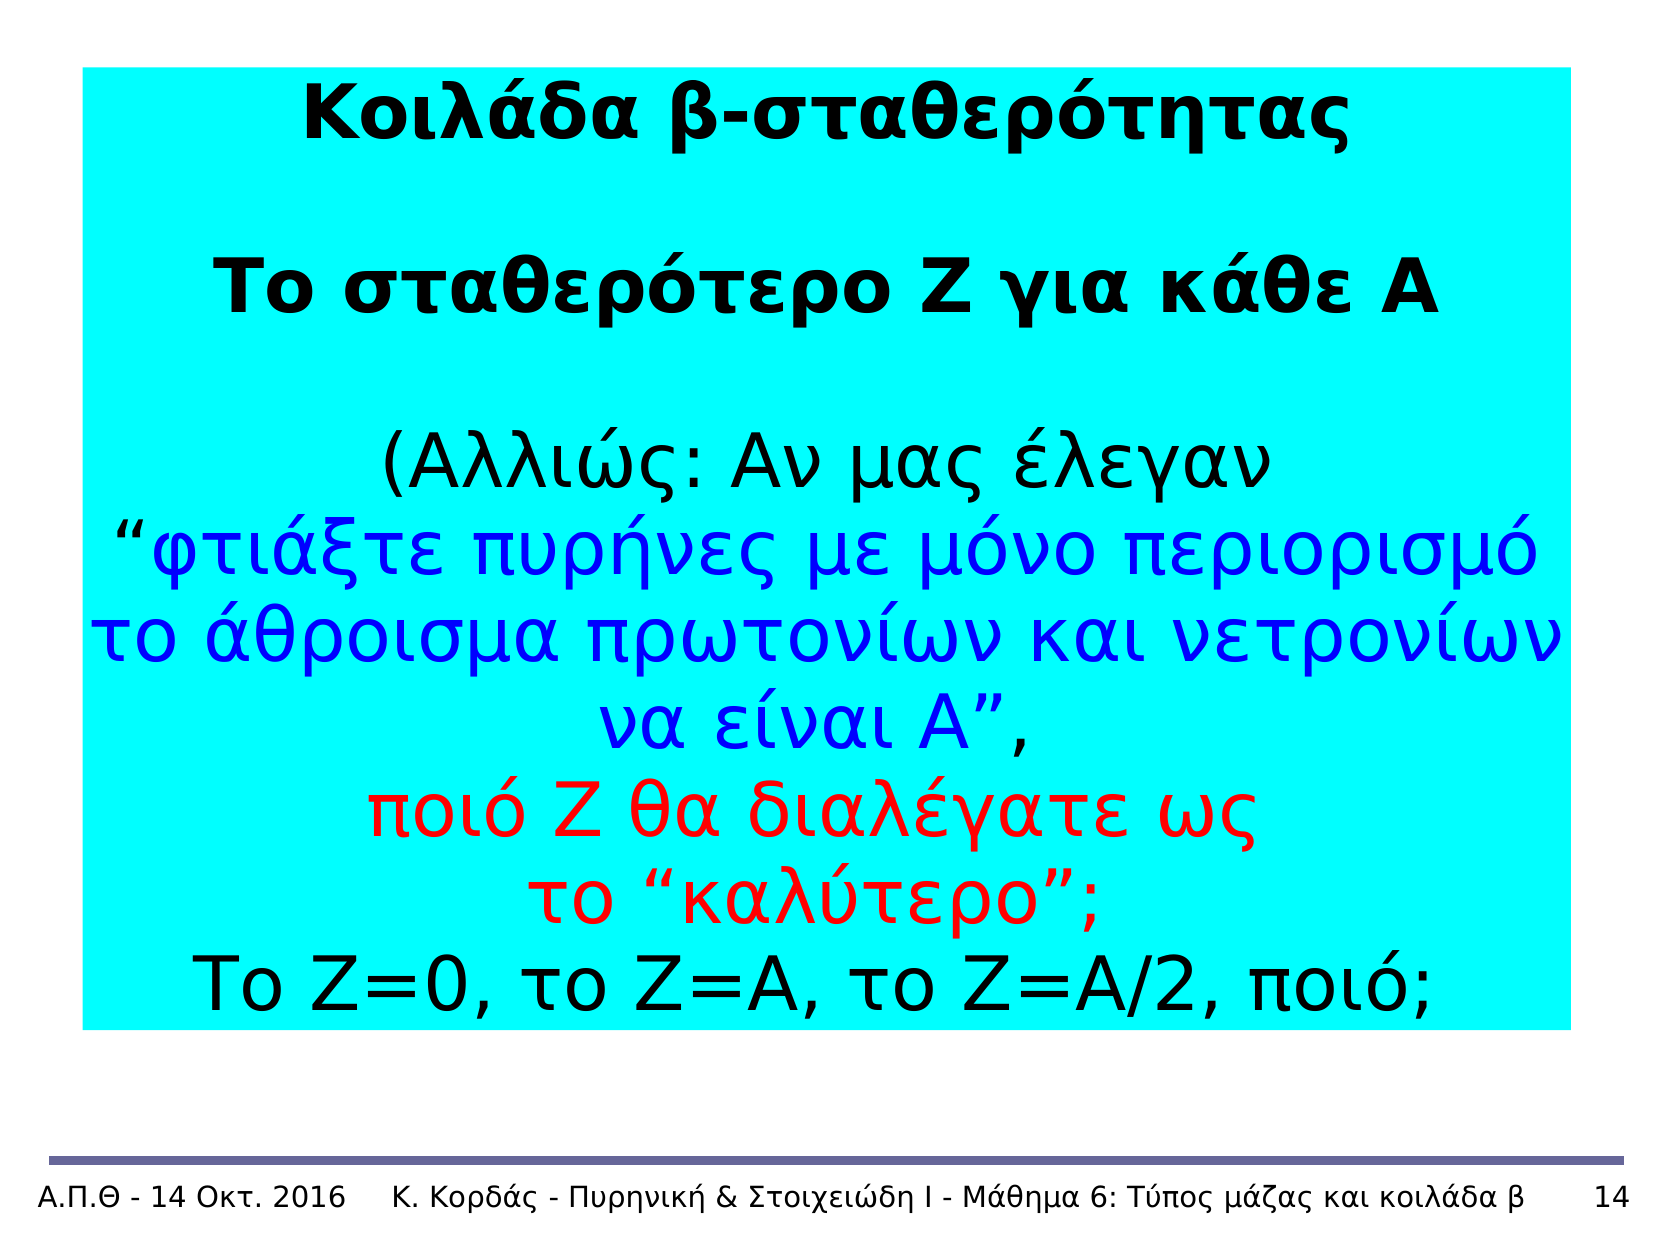

# Κοιλάδα β-σταθερότητας Το σταθερότερο Ζ για κάθε Α (Αλλιώς: Αν μας έλεγαν “φτιάξτε πυρήνες με μόνο περιορισμό το άθροισμα πρωτονίων και νετρονίων να είναι Α”, ποιό Ζ θα διαλέγατε ως το “καλύτερο”; Το Ζ=0, το Ζ=Α, το Ζ=Α/2, ποιό;
Α.Π.Θ - 14 Οκτ. 2016
Κ. Κορδάς - Πυρηνική & Στοιχειώδη Ι - Μάθημα 6: Τύπος μάζας και κοιλάδα β
14